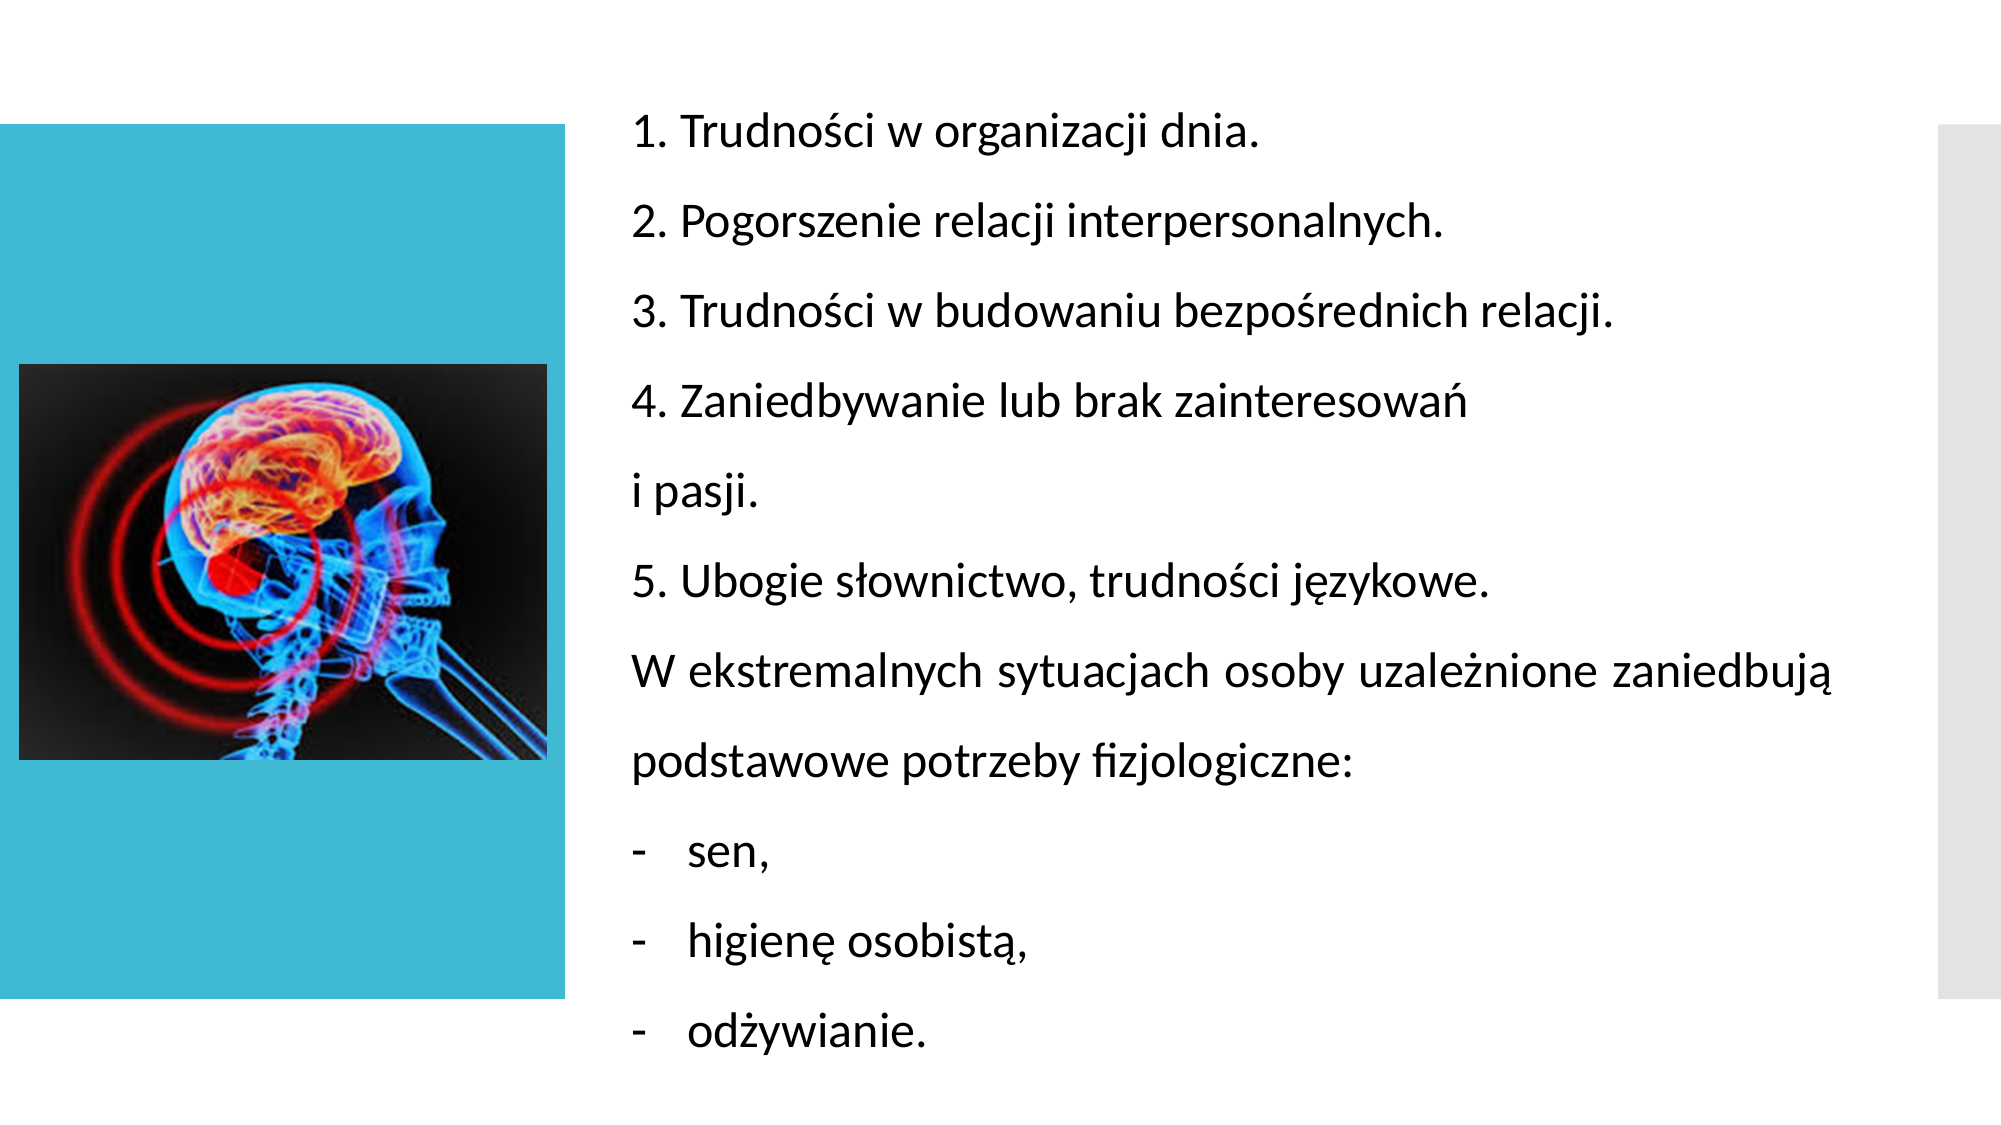

1. Trudności w organizacji dnia.
2. Pogorszenie relacji interpersonalnych.
3. Trudności w budowaniu bezpośrednich relacji.
4. Zaniedbywanie lub brak zainteresowań
i pasji.
5. Ubogie słownictwo, trudności językowe.
W ekstremalnych sytuacjach osoby uzależnione zaniedbują podstawowe potrzeby fizjologiczne:
sen,
higienę osobistą,
odżywianie.